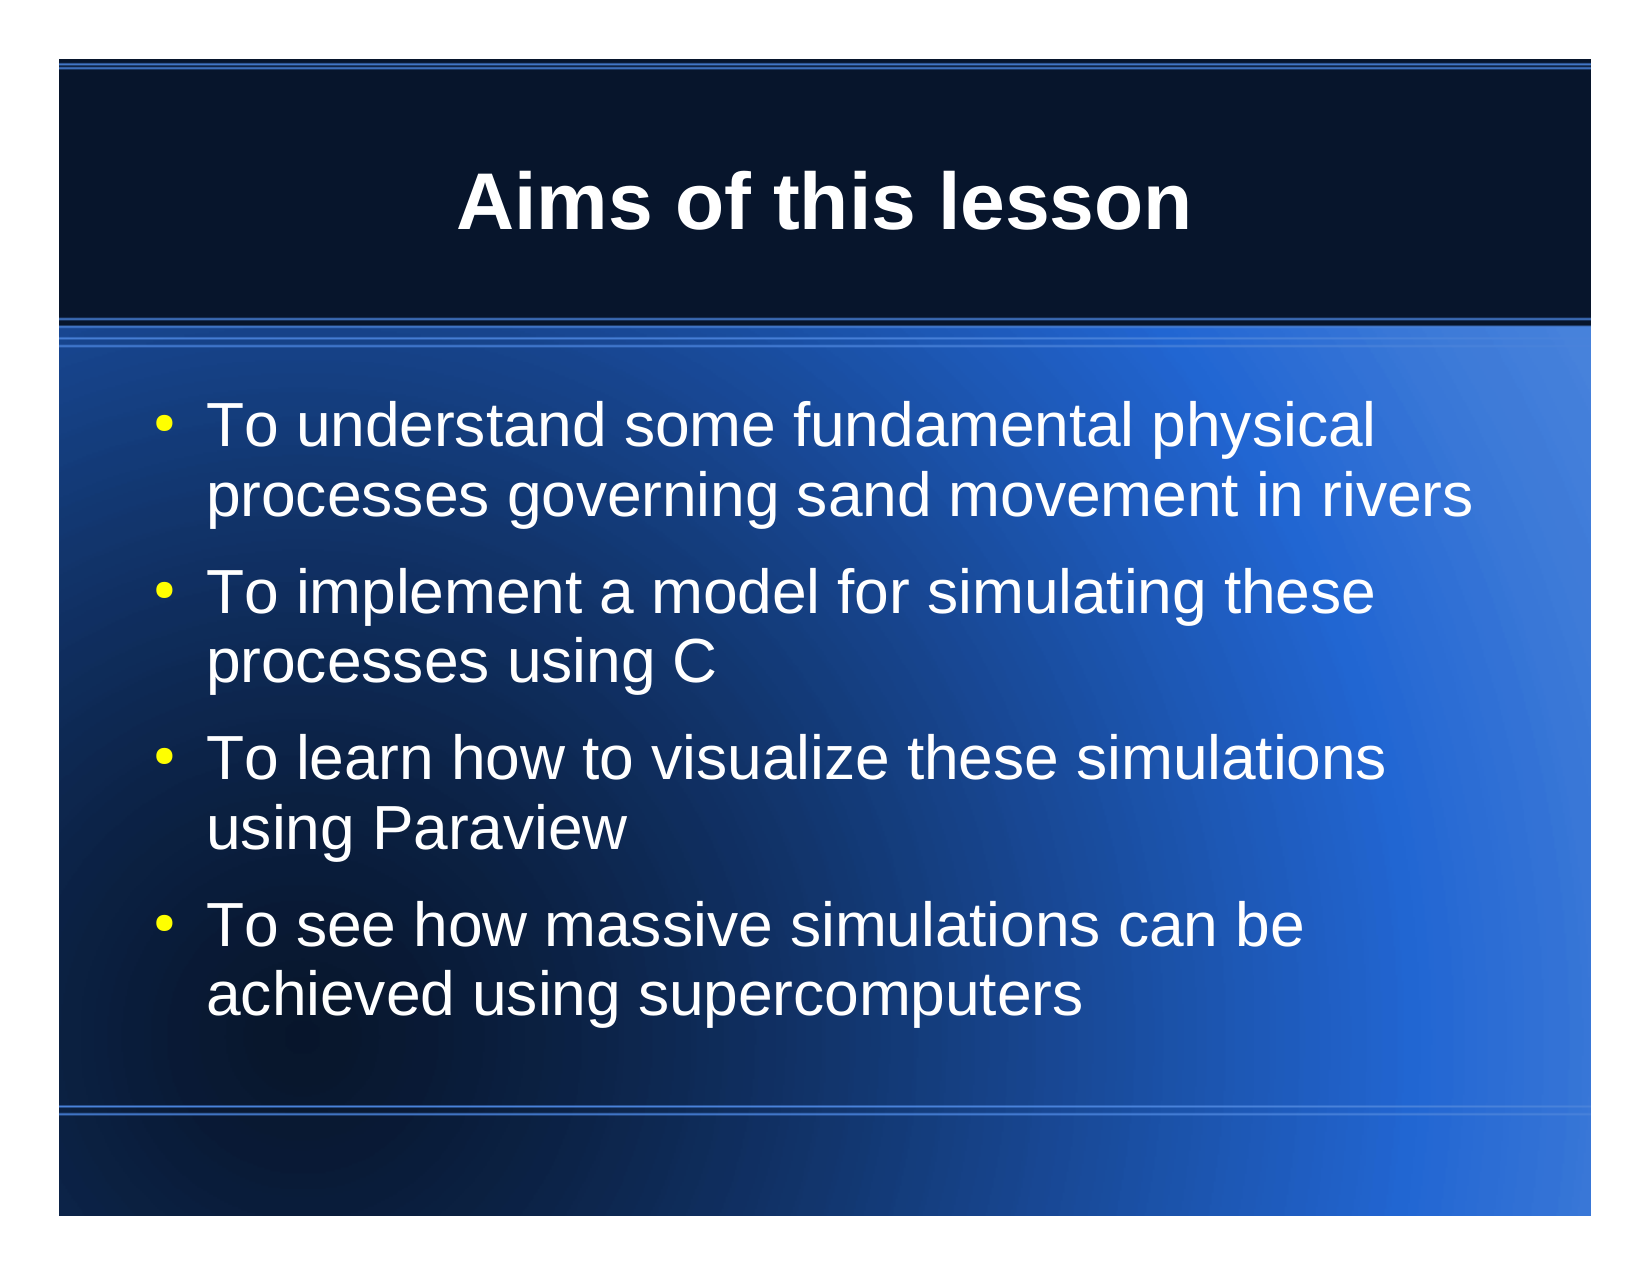

# Aims of this lesson
To understand some fundamental physical processes governing sand movement in rivers
To implement a model for simulating these processes using C
To learn how to visualize these simulations using Paraview
To see how massive simulations can be achieved using supercomputers